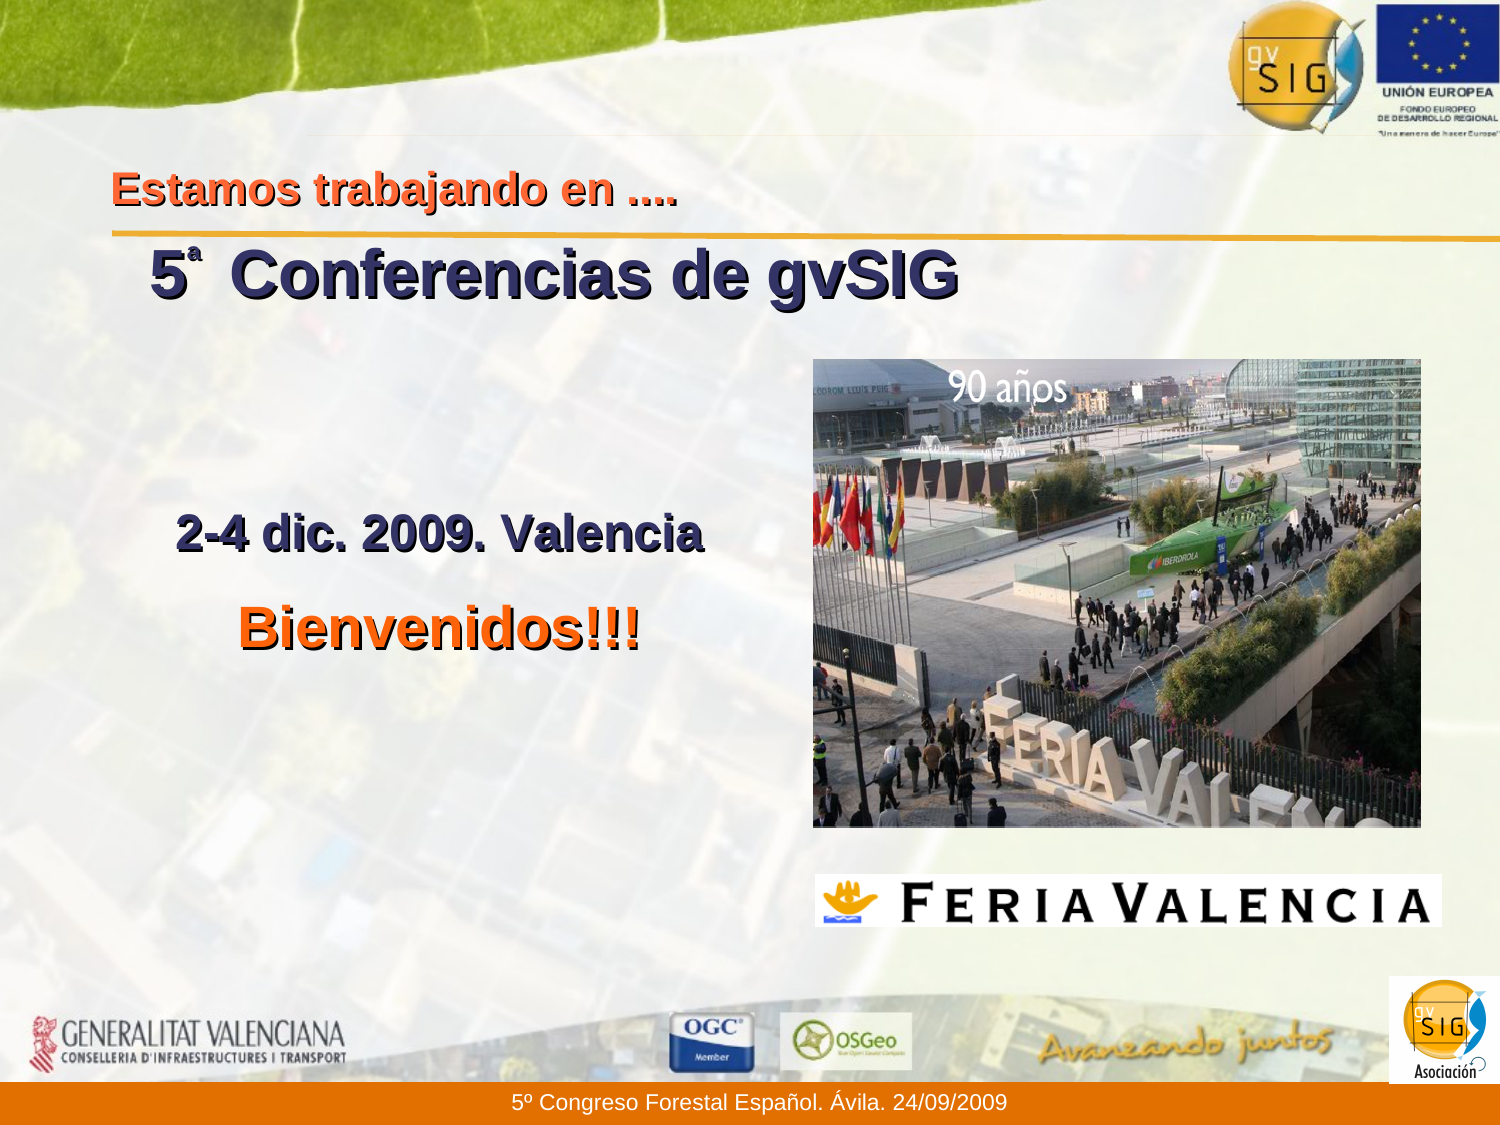

#
Estamos trabajando en ....
5ª Conferencias de gvSIG
2-4 dic. 2009. Valencia
Bienvenidos!!!